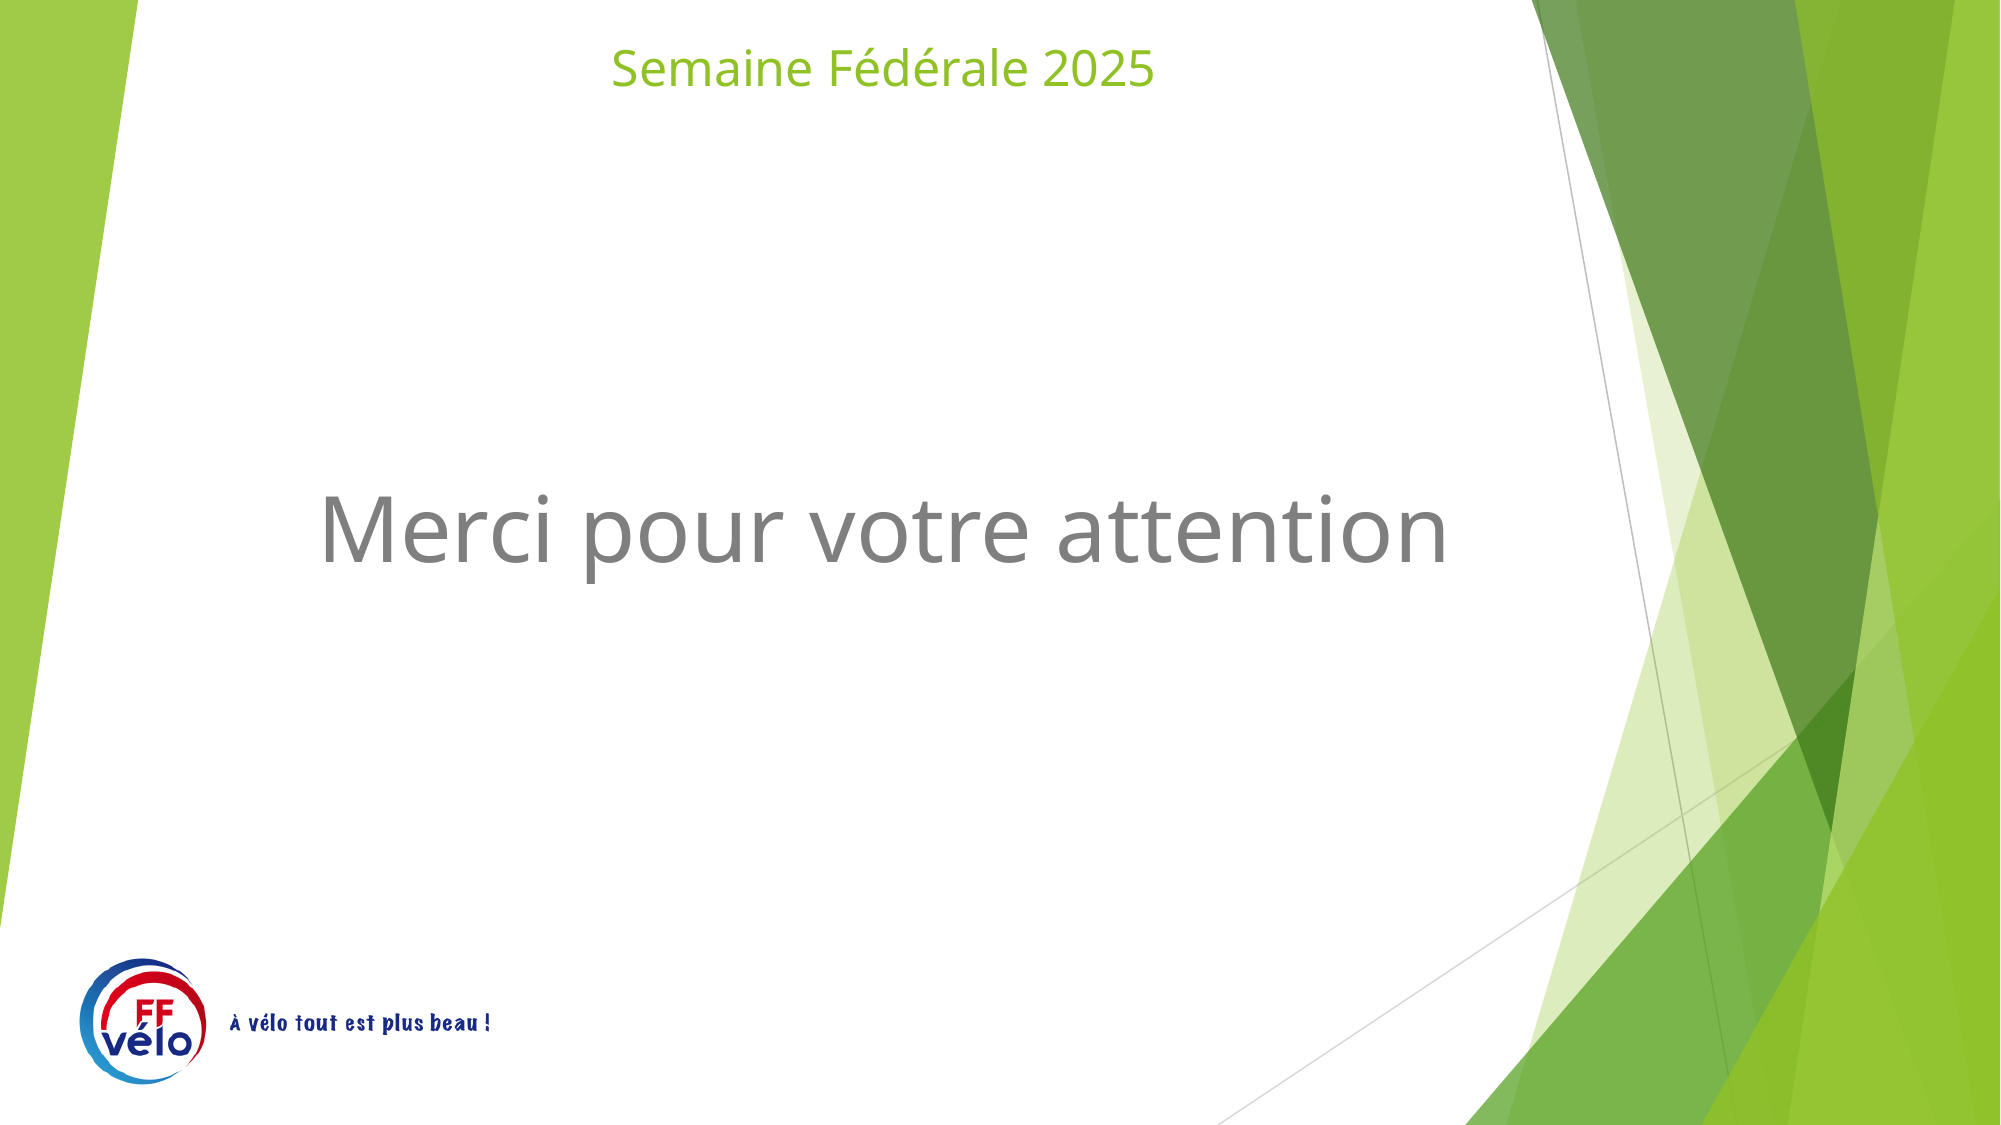

# Semaine Fédérale 2025
Merci pour votre attention